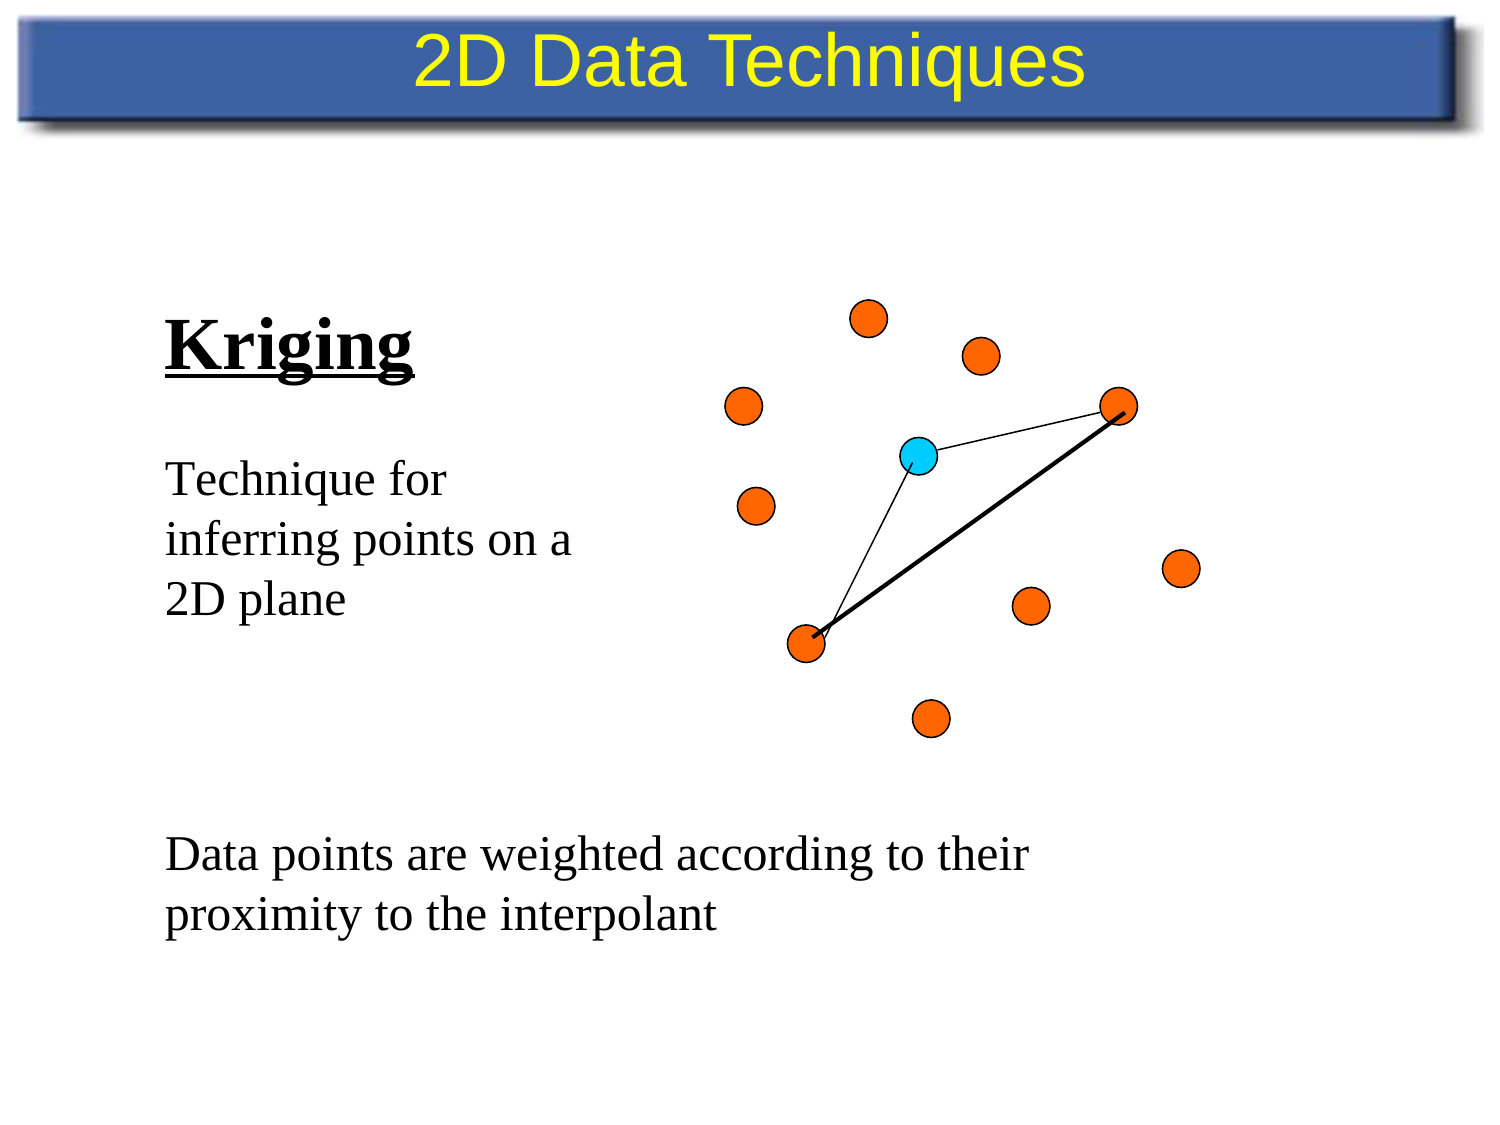

# 2D Data Techniques
Kriging
Technique for inferring points on a 2D plane
Data points are weighted according to their proximity to the interpolant